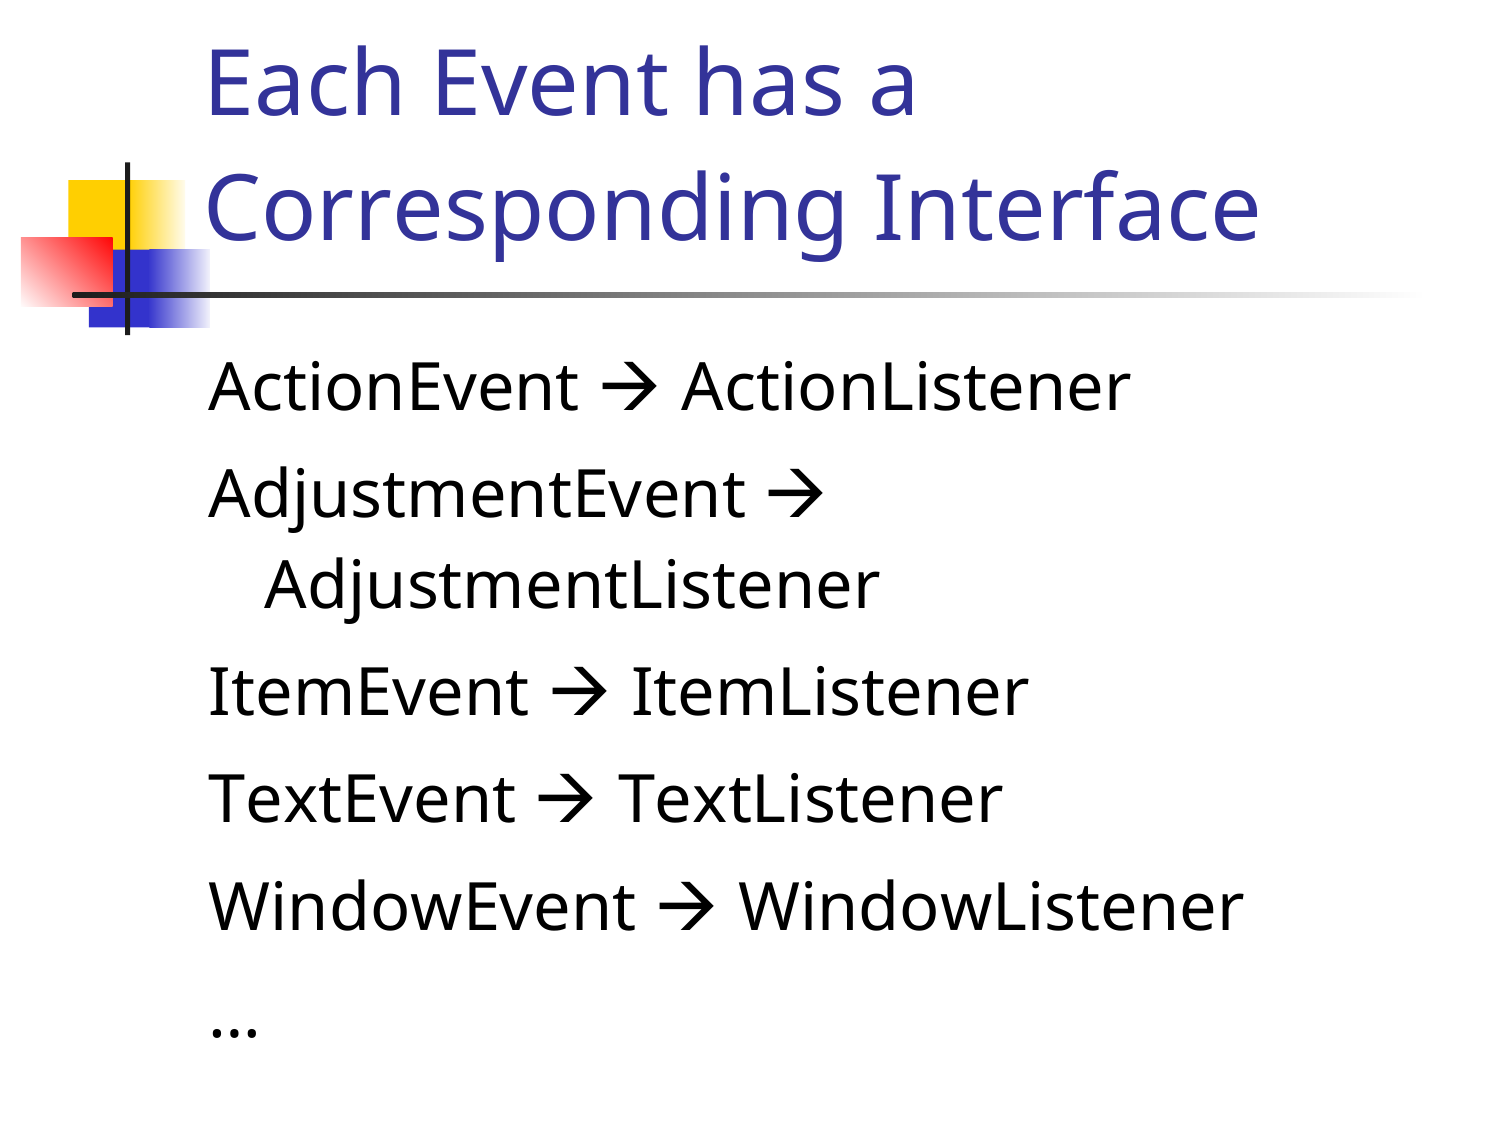

# Each Event has a Corresponding Interface
ActionEvent  ActionListener
AdjustmentEvent  AdjustmentListener
ItemEvent  ItemListener
TextEvent  TextListener
WindowEvent  WindowListener
…